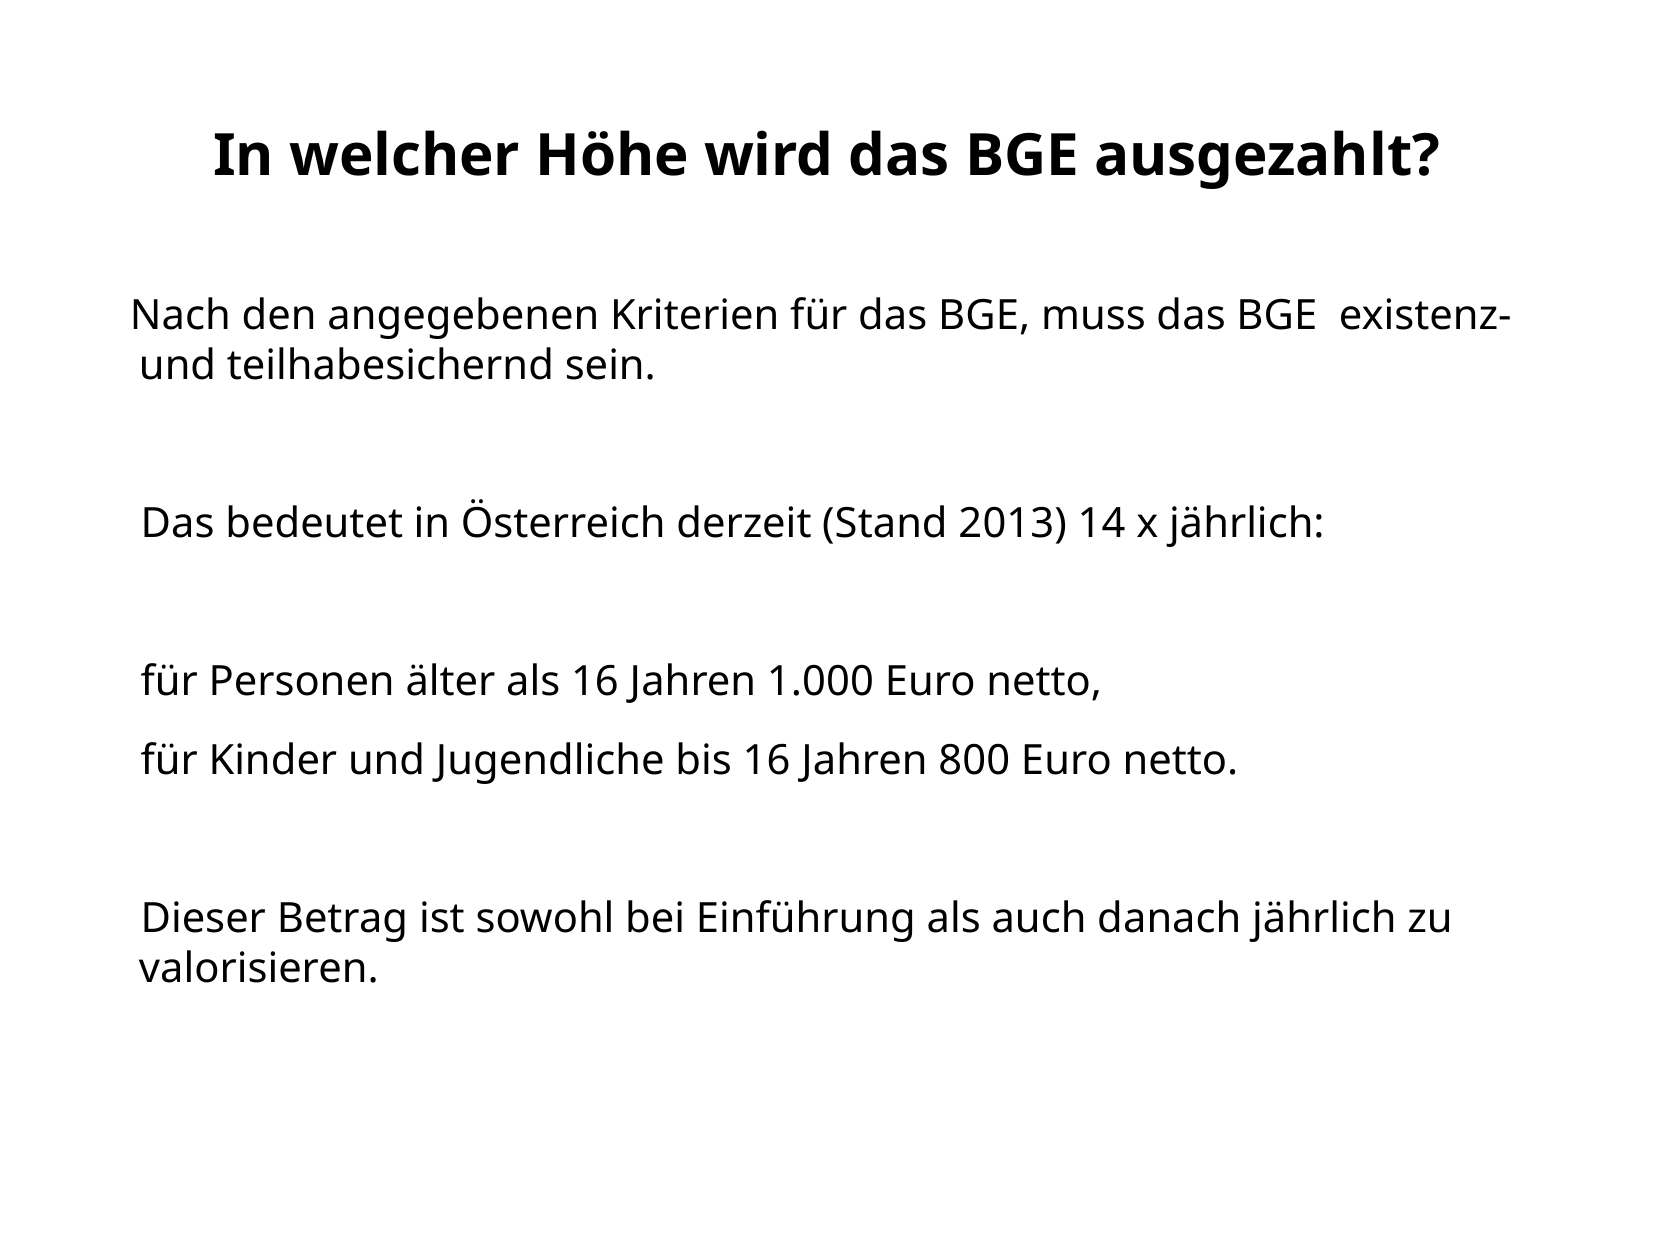

# In welcher Höhe wird das BGE ausgezahlt?
 Nach den angegebenen Kriterien für das BGE, muss das BGE existenz- und teilhabesichernd sein.
 Das bedeutet in Österreich derzeit (Stand 2013) 14 x jährlich:
 für Personen älter als 16 Jahren 1.000 Euro netto,
 für Kinder und Jugendliche bis 16 Jahren 800 Euro netto.
 Dieser Betrag ist sowohl bei Einführung als auch danach jährlich zu valorisieren.